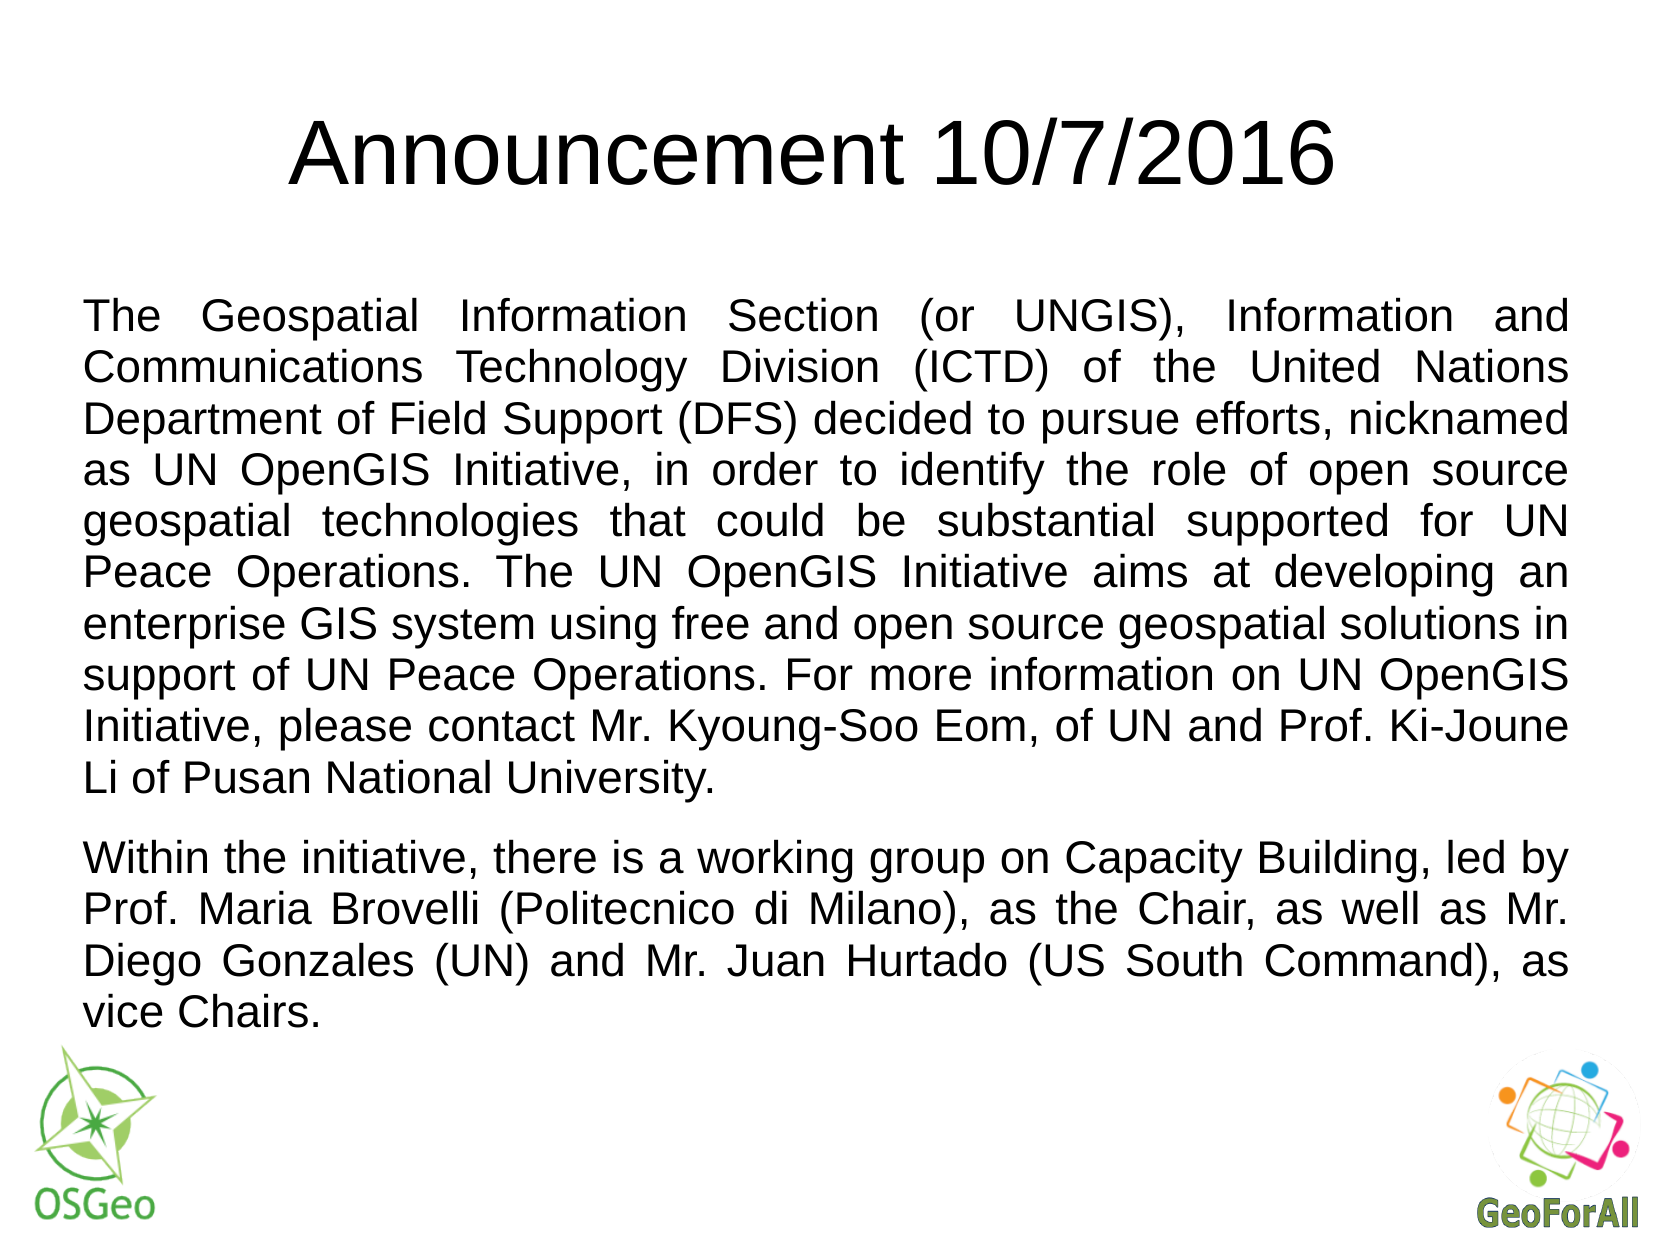

# Announcement 10/7/2016
The Geospatial Information Section (or UNGIS), Information and Communications Technology Division (ICTD) of the United Nations Department of Field Support (DFS) decided to pursue efforts, nicknamed as UN OpenGIS Initiative, in order to identify the role of open source geospatial technologies that could be substantial supported for UN Peace Operations. The UN OpenGIS Initiative aims at developing an enterprise GIS system using free and open source geospatial solutions in support of UN Peace Operations. For more information on UN OpenGIS Initiative, please contact Mr. Kyoung-Soo Eom, of UN and Prof. Ki-Joune Li of Pusan National University.
Within the initiative, there is a working group on Capacity Building, led by Prof. Maria Brovelli (Politecnico di Milano), as the Chair, as well as Mr. Diego Gonzales (UN) and Mr. Juan Hurtado (US South Command), as vice Chairs.